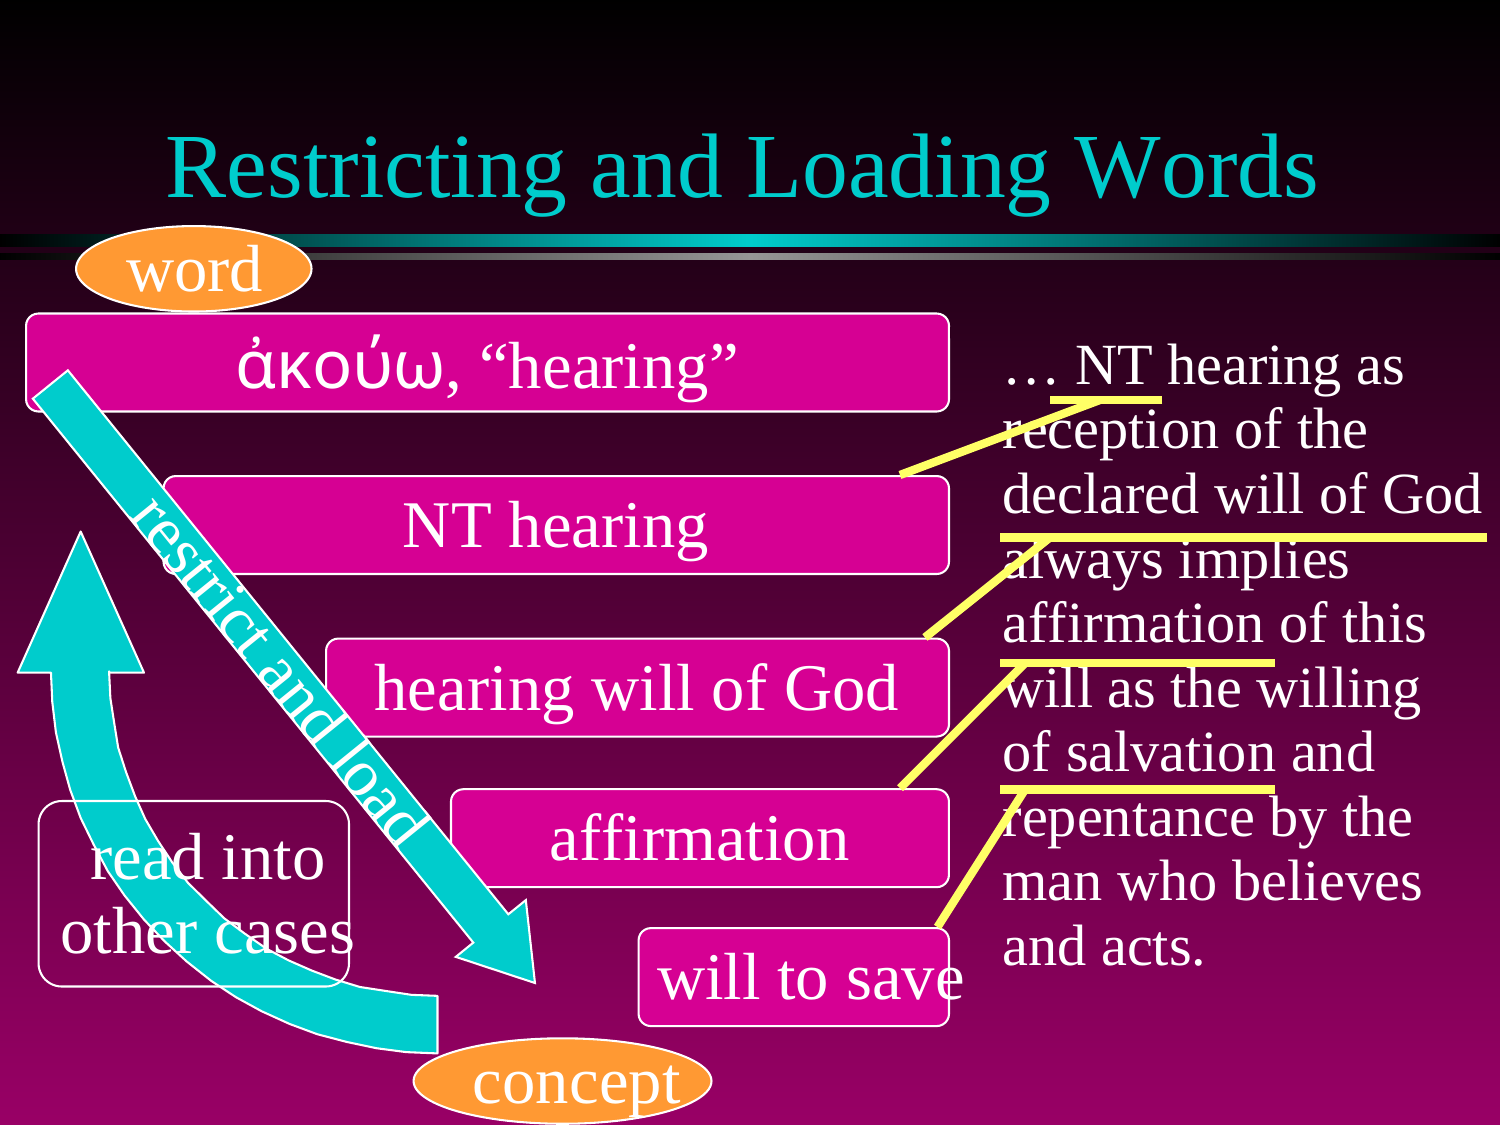

# Restricting and Loading Words
word
ἀκούω, “hearing”
… NT hearing as reception of the declared will of God always implies affirmation of this will as the willing of salvation and repentance by the man who believes and acts.
NT hearing
read into
other cases
hearing will of God
restrict and load
affirmation
will to save
concept